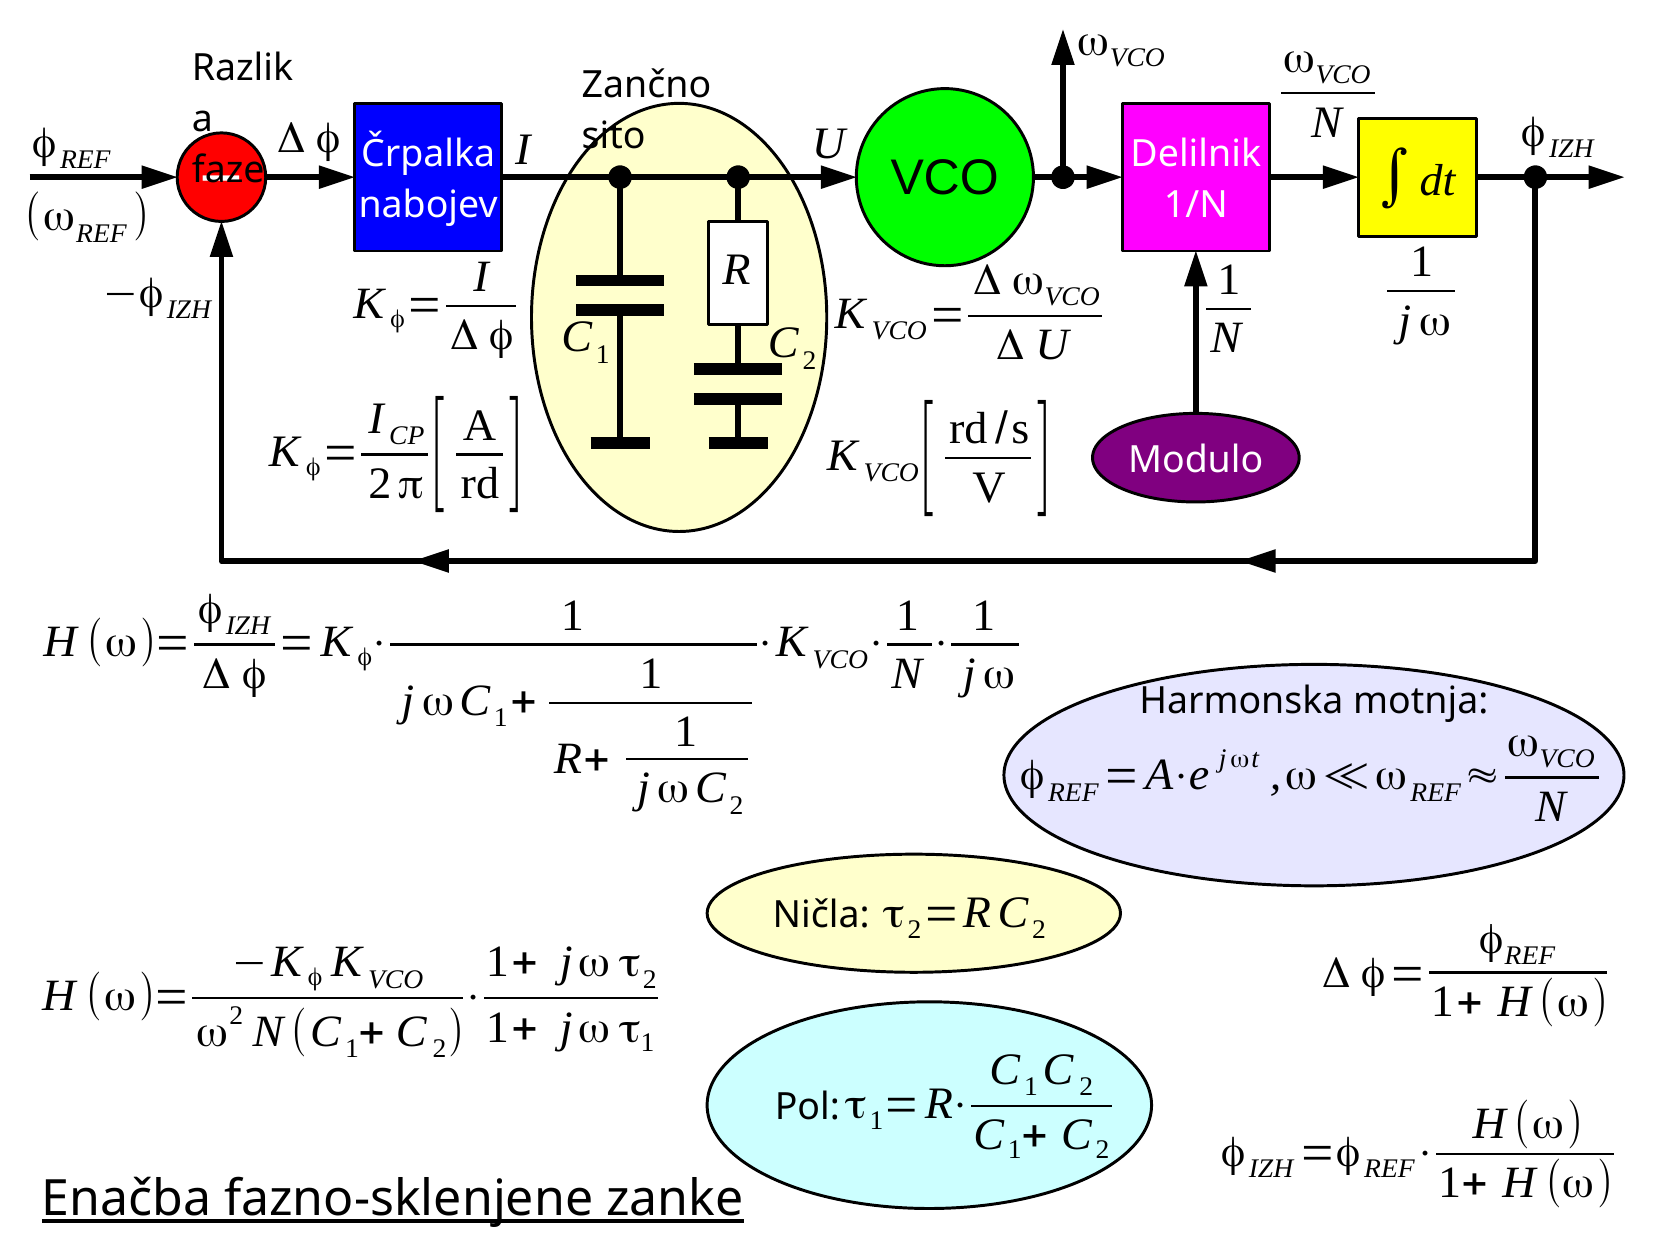

Razlika
faze
Zančno sito
VCO
Črpalka
nabojev
Delilnik
1/N
−
Modulo
Harmonska motnja:
Ničla:
Pol:
Enačba fazno-sklenjene zanke